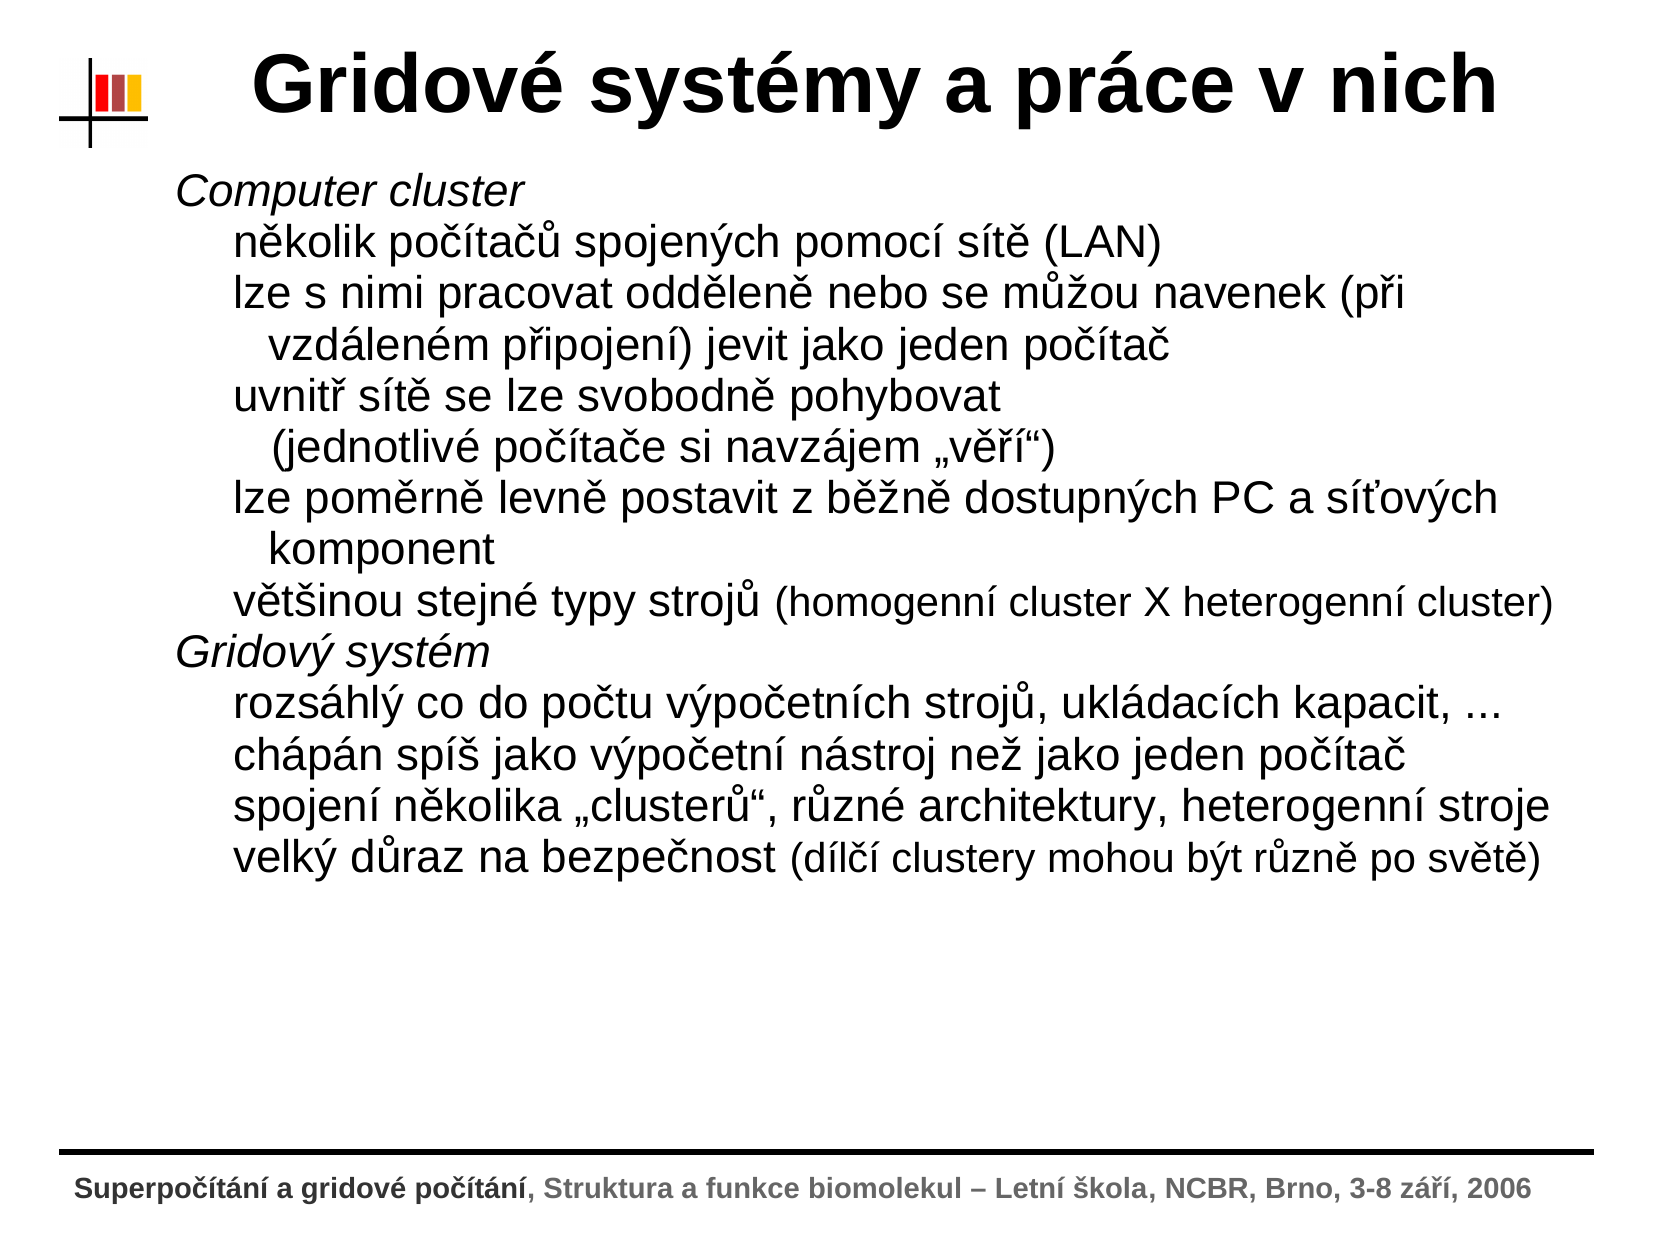

Gridové systémy a práce v nich
 Computer cluster
několik počítačů spojených pomocí sítě (LAN)
lze s nimi pracovat odděleně nebo se můžou navenek (při vzdáleném připojení) jevit jako jeden počítač
uvnitř sítě se lze svobodně pohybovat
 (jednotlivé počítače si navzájem „věří“)
lze poměrně levně postavit z běžně dostupných PC a síťových komponent
většinou stejné typy strojů (homogenní cluster X heterogenní cluster)
 Gridový systém
rozsáhlý co do počtu výpočetních strojů, ukládacích kapacit, ...
chápán spíš jako výpočetní nástroj než jako jeden počítač
spojení několika „clusterů“, různé architektury, heterogenní stroje
velký důraz na bezpečnost (dílčí clustery mohou být různě po světě)
Superpočítání a gridové počítání, Struktura a funkce biomolekul – Letní škola, NCBR, Brno, 3-8 září, 2006